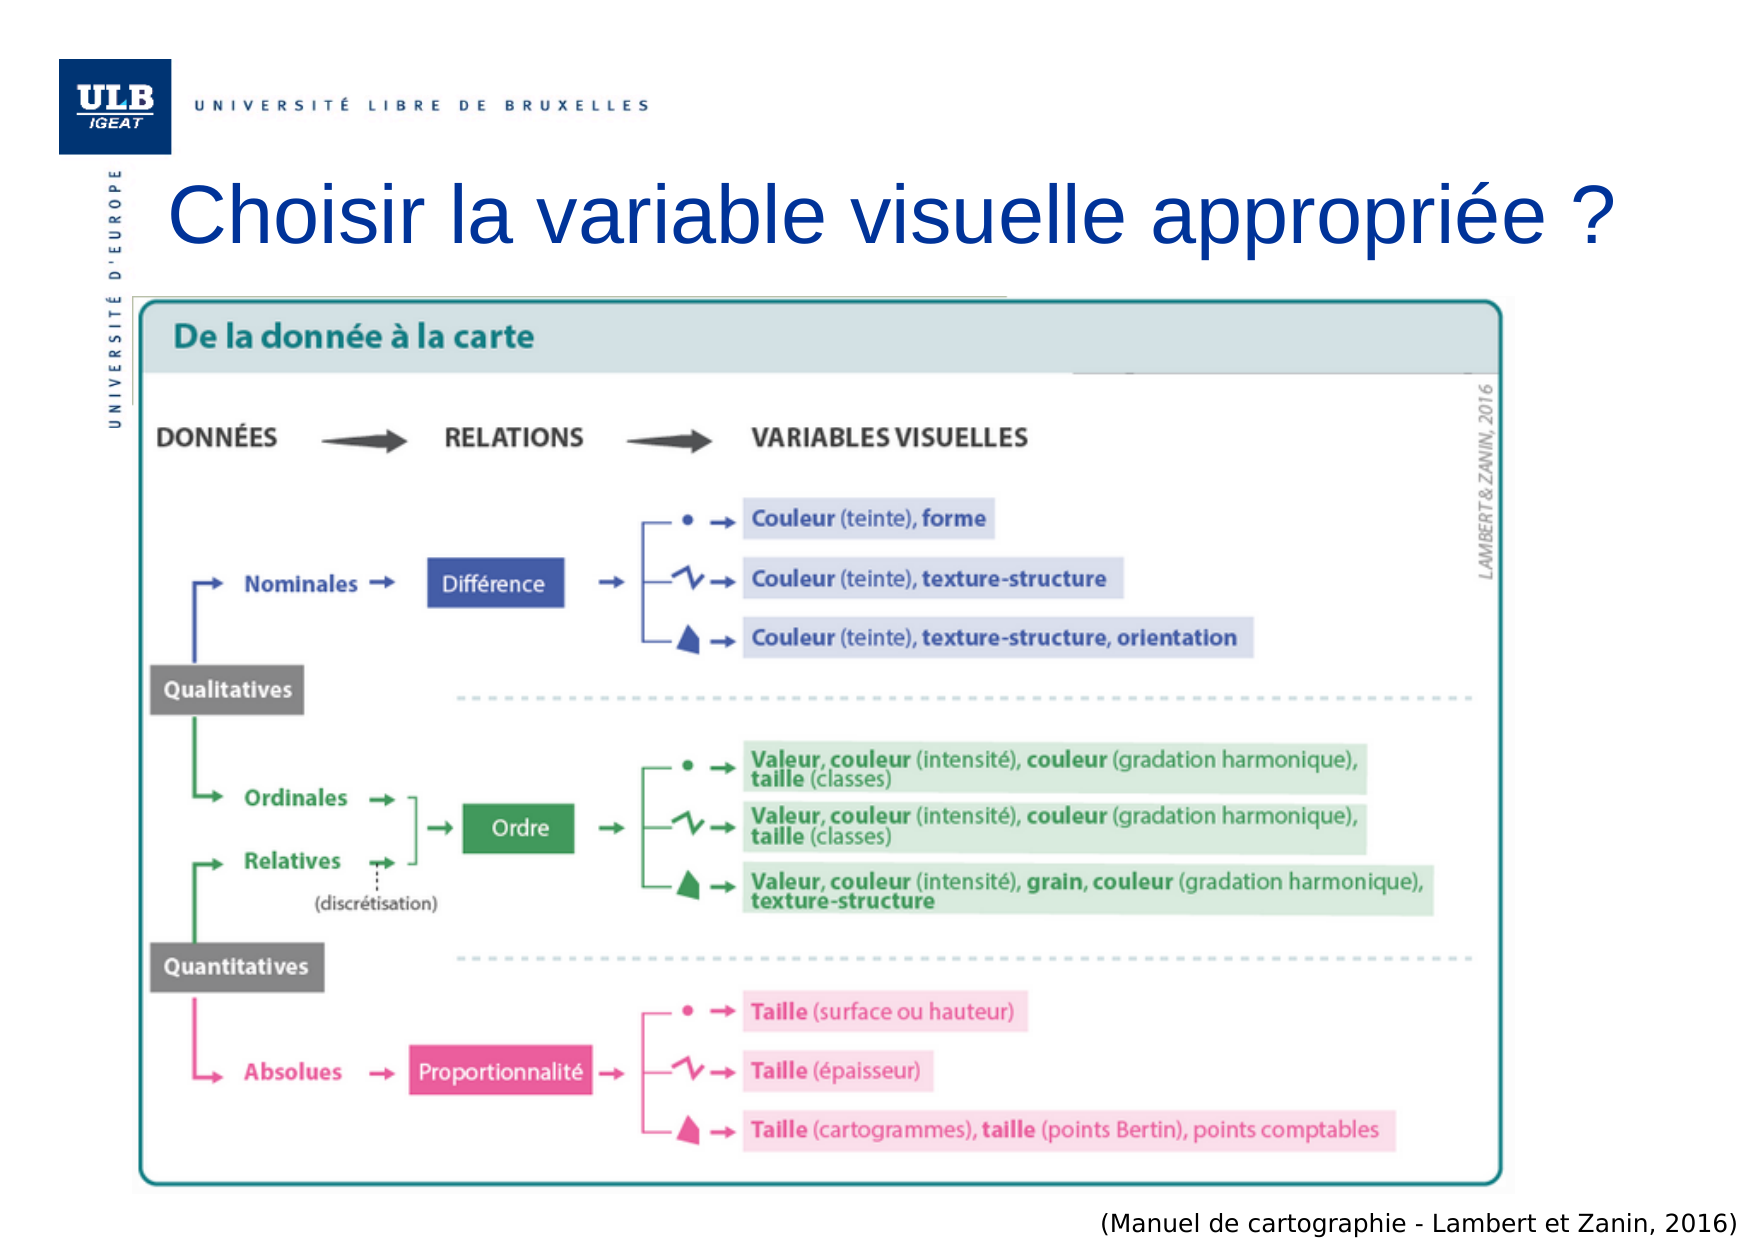

# Choisir la variable visuelle appropriée ?
GEOG-F-105 - Méthodologie de la géographie humaine I
59
(Manuel de cartographie - Lambert et Zanin, 2016)